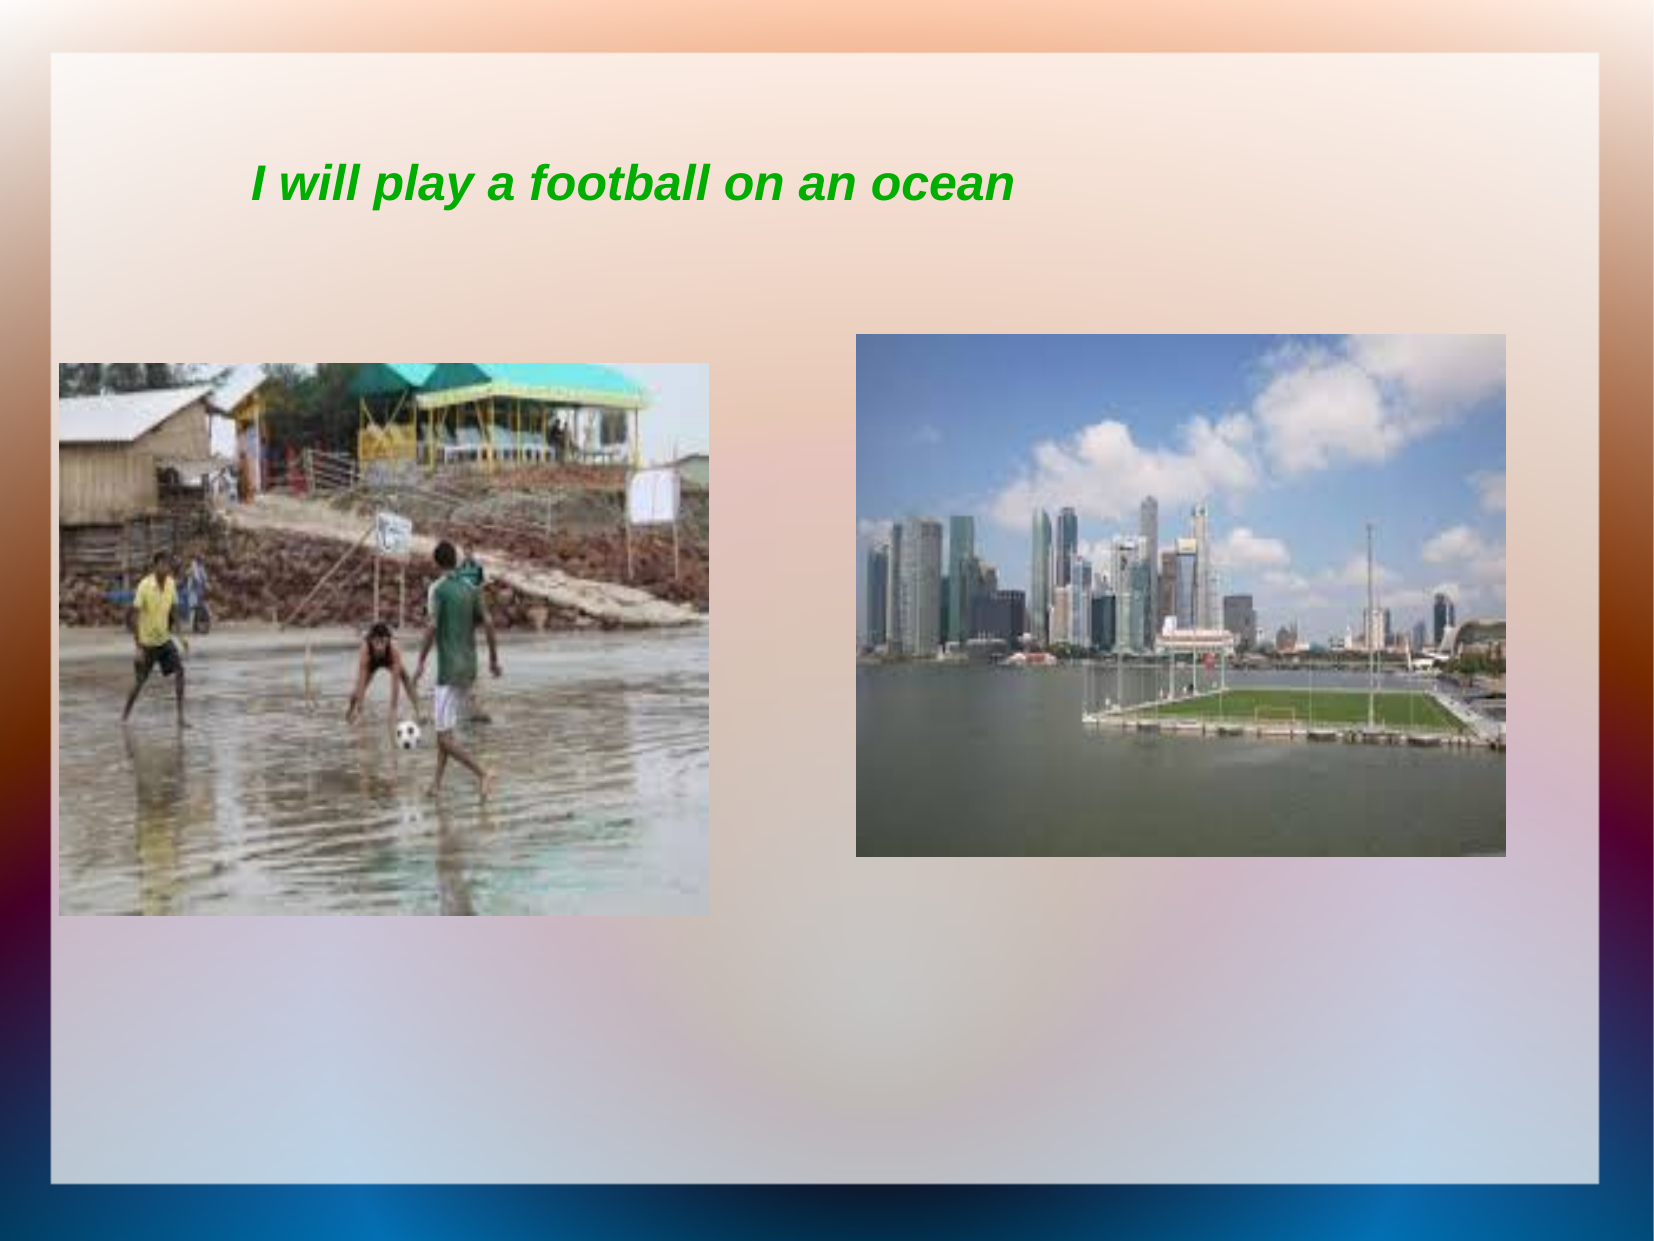

I will play a football on an ocean